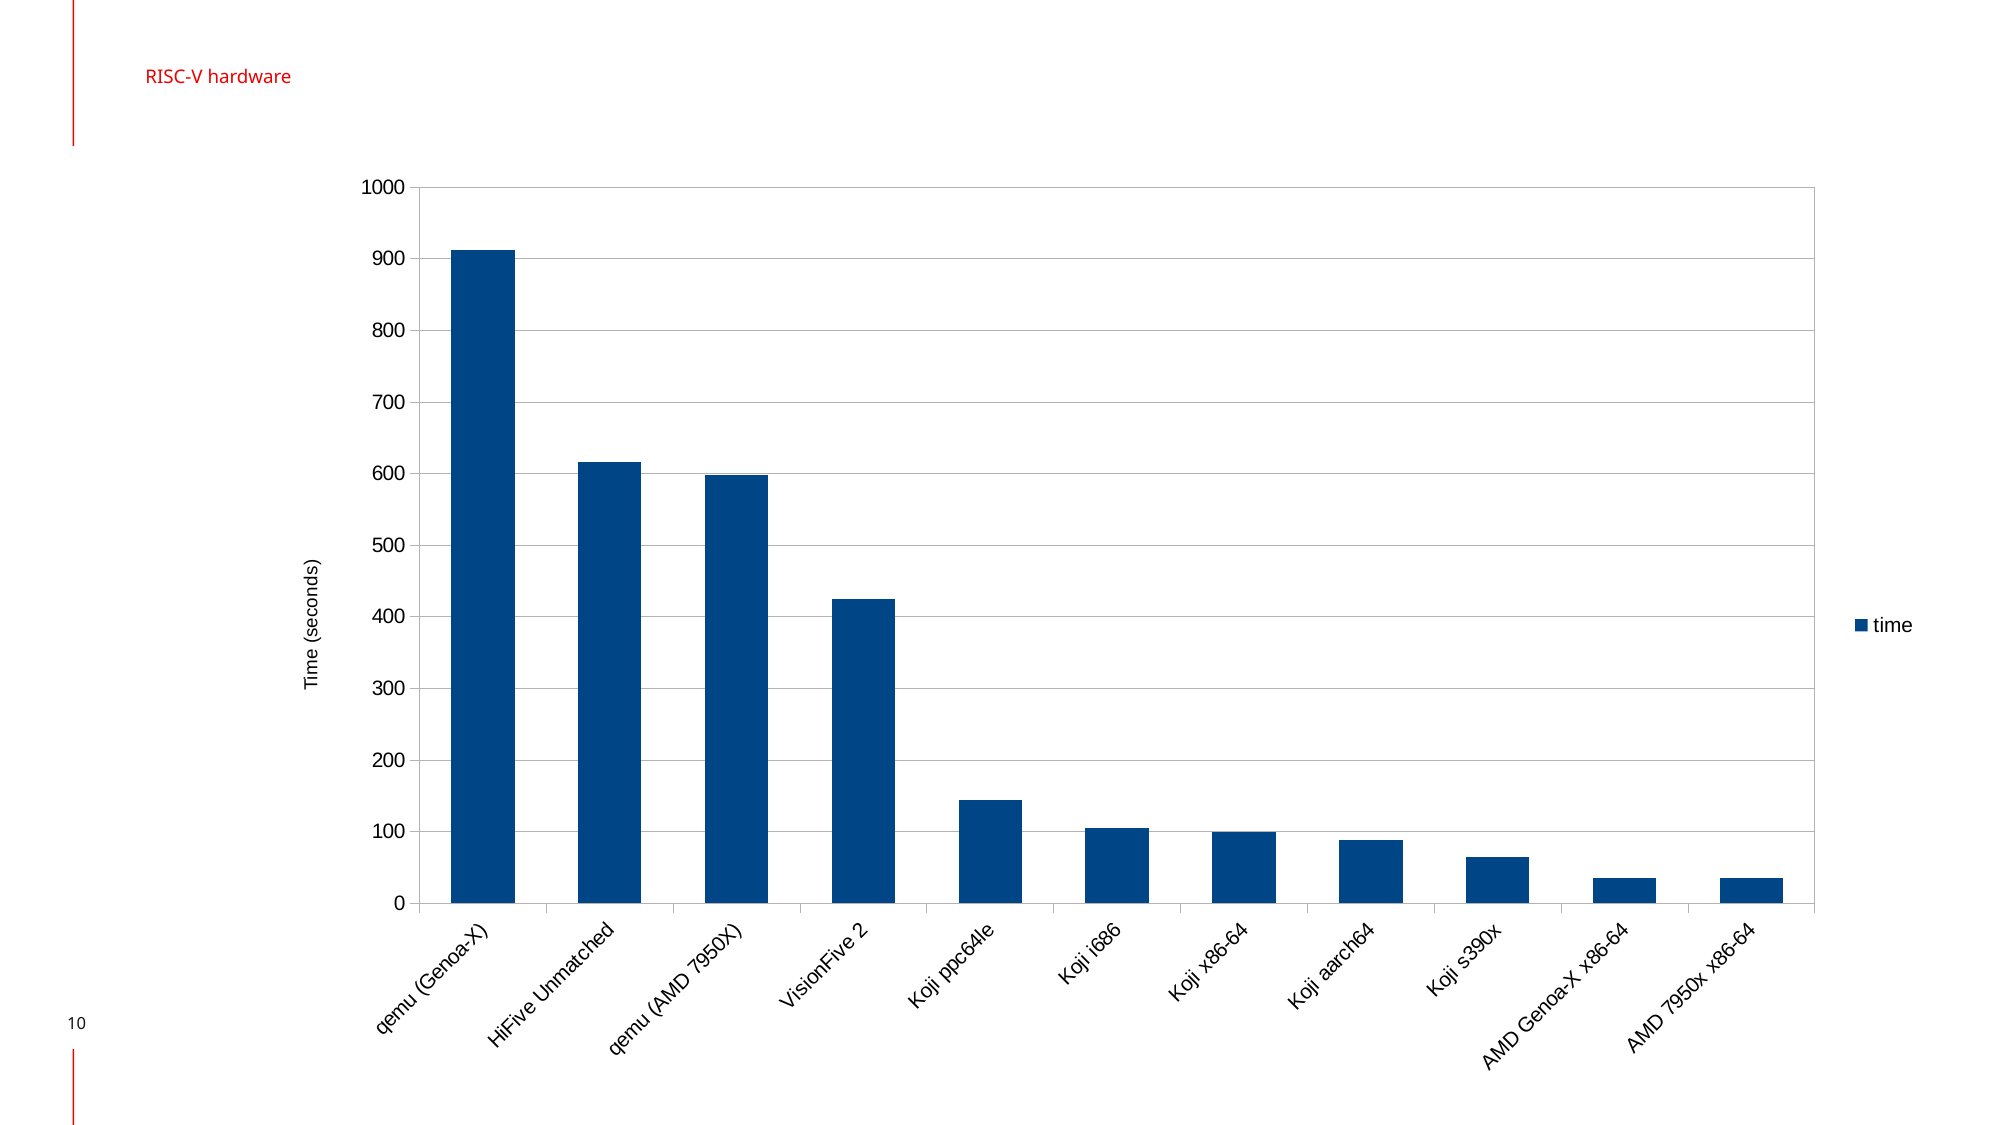

RISC-V hardware
### Chart
| Category | time |
|---|---|
| qemu (Genoa-X) | 912.0 |
| HiFive Unmatched | 616.0 |
| qemu (AMD 7950X) | 598.0 |
| VisionFive 2 | 425.0 |
| Koji ppc64le | 144.0 |
| Koji i686 | 105.0 |
| Koji x86-64 | 100.0 |
| Koji aarch64 | 89.0 |
| Koji s390x | 65.0 |
| AMD Genoa-X x86-64 | 36.0 |
| AMD 7950x x86-64 | 35.0 |10
#